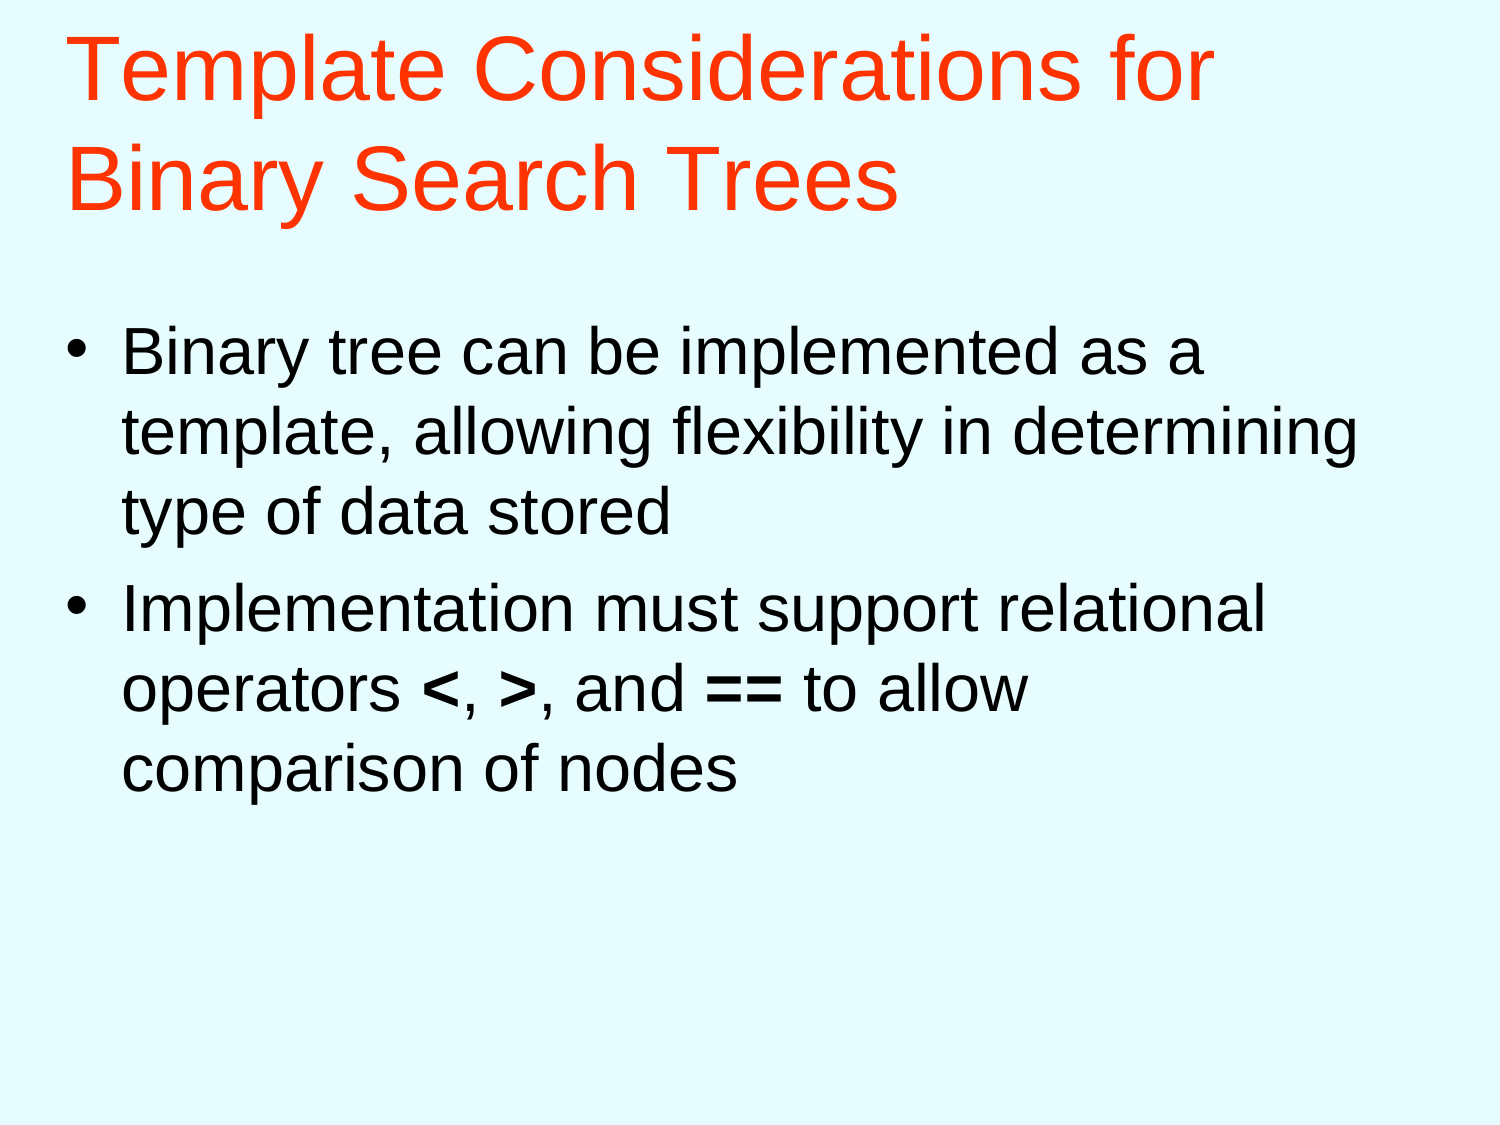

# Template Considerations for Binary Search Trees
Binary tree can be implemented as a template, allowing flexibility in determining type of data stored
Implementation must support relational operators <, >, and == to allow comparison of nodes